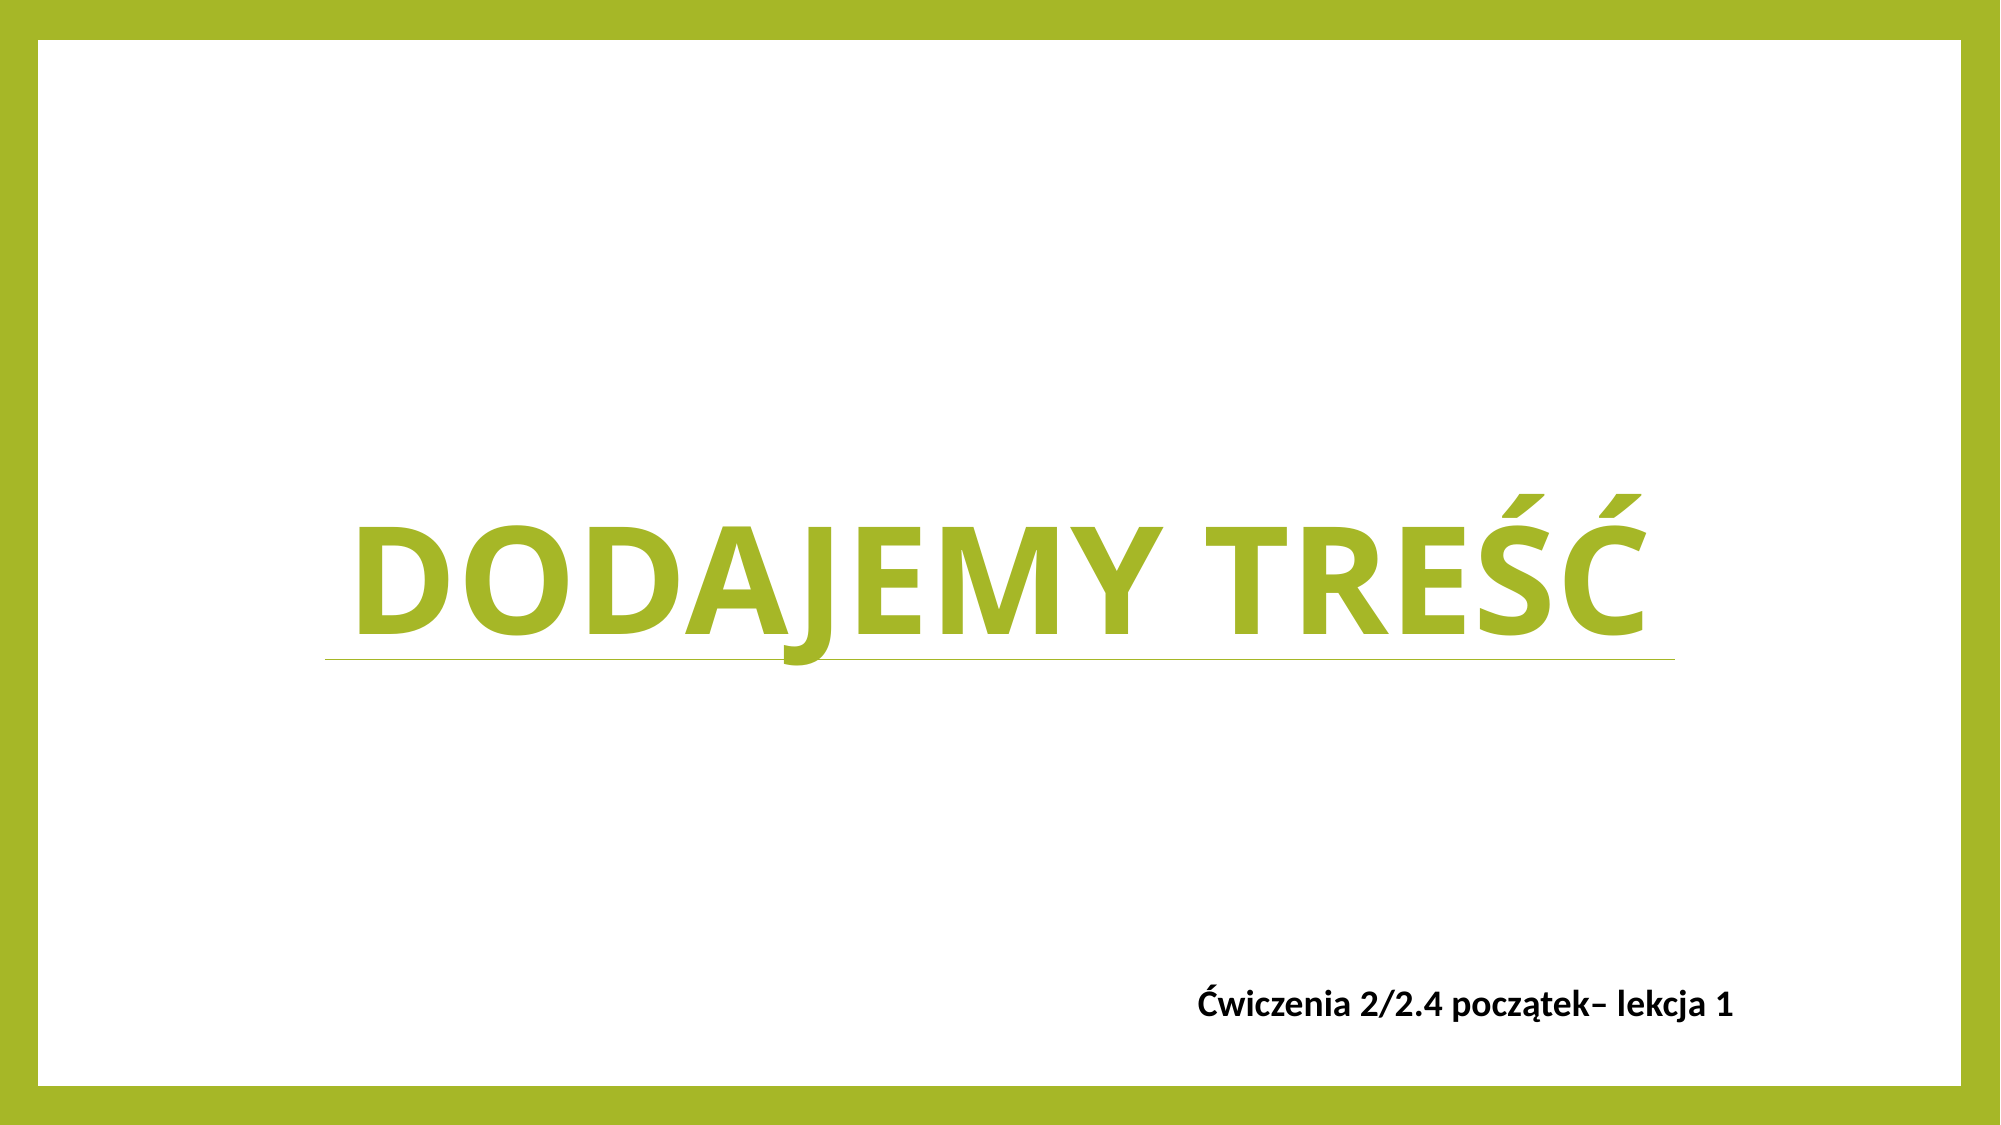

# Dodajemy treść
Ćwiczenia 2/2.4 początek– lekcja 1